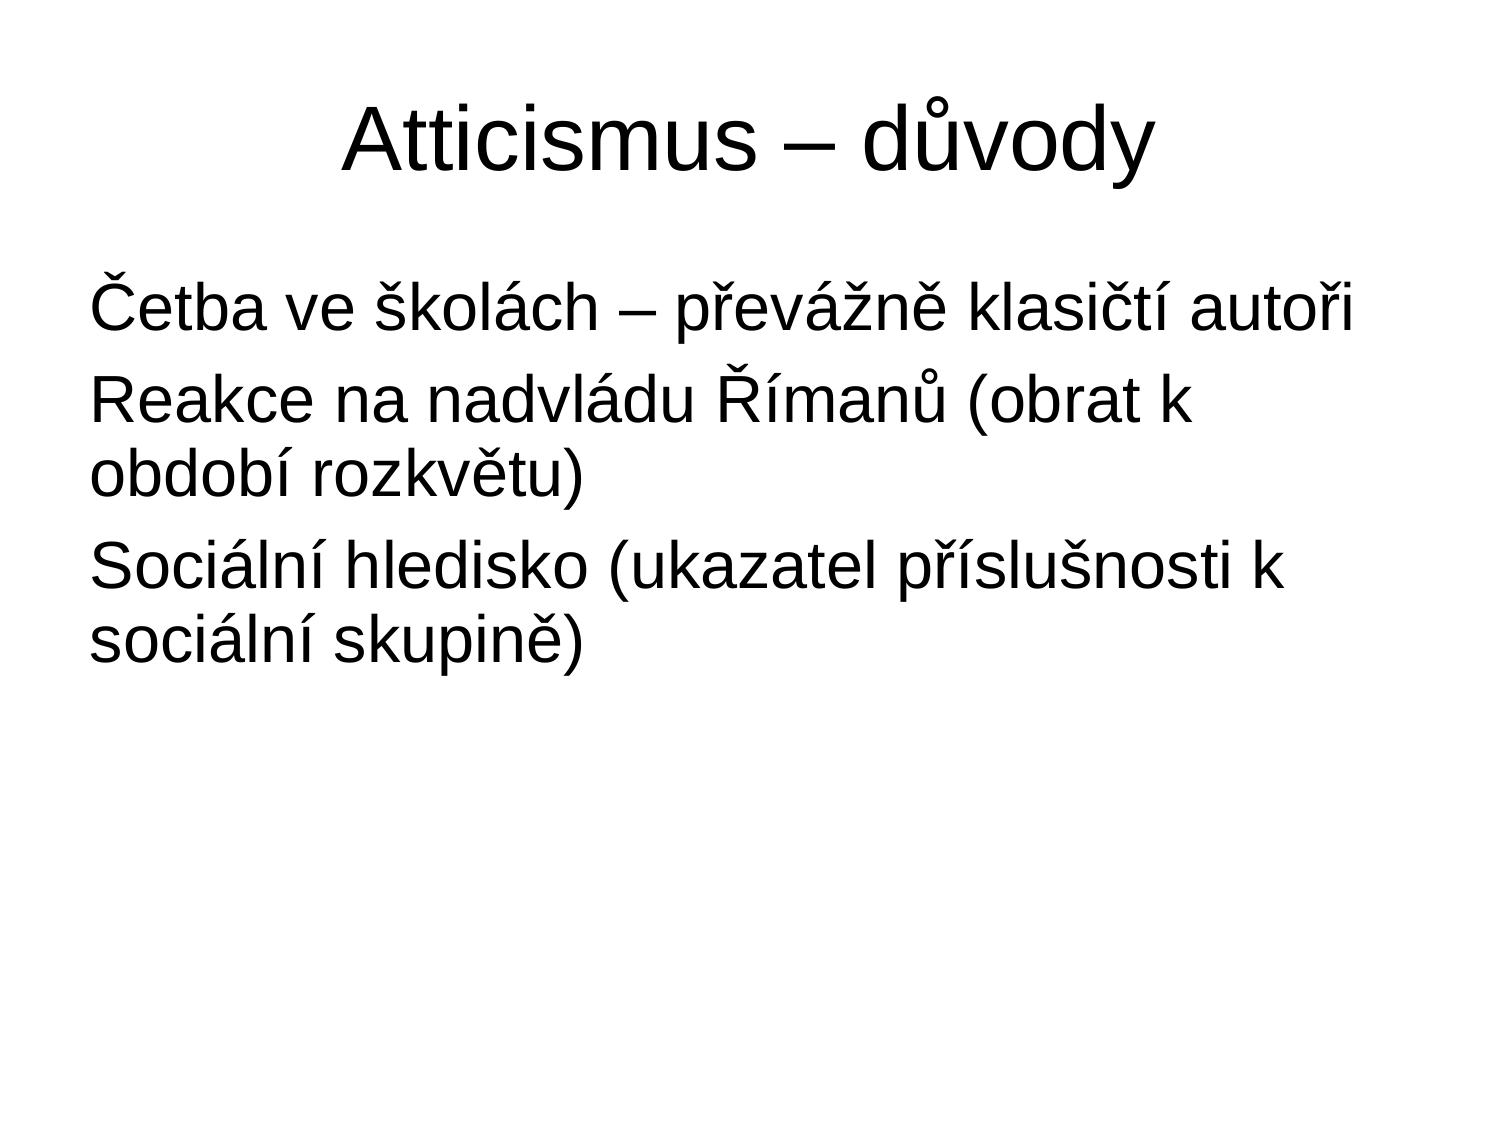

# Atticismus – důvody
Četba ve školách – převážně klasičtí autoři
Reakce na nadvládu Římanů (obrat k období rozkvětu)
Sociální hledisko (ukazatel příslušnosti k sociální skupině)